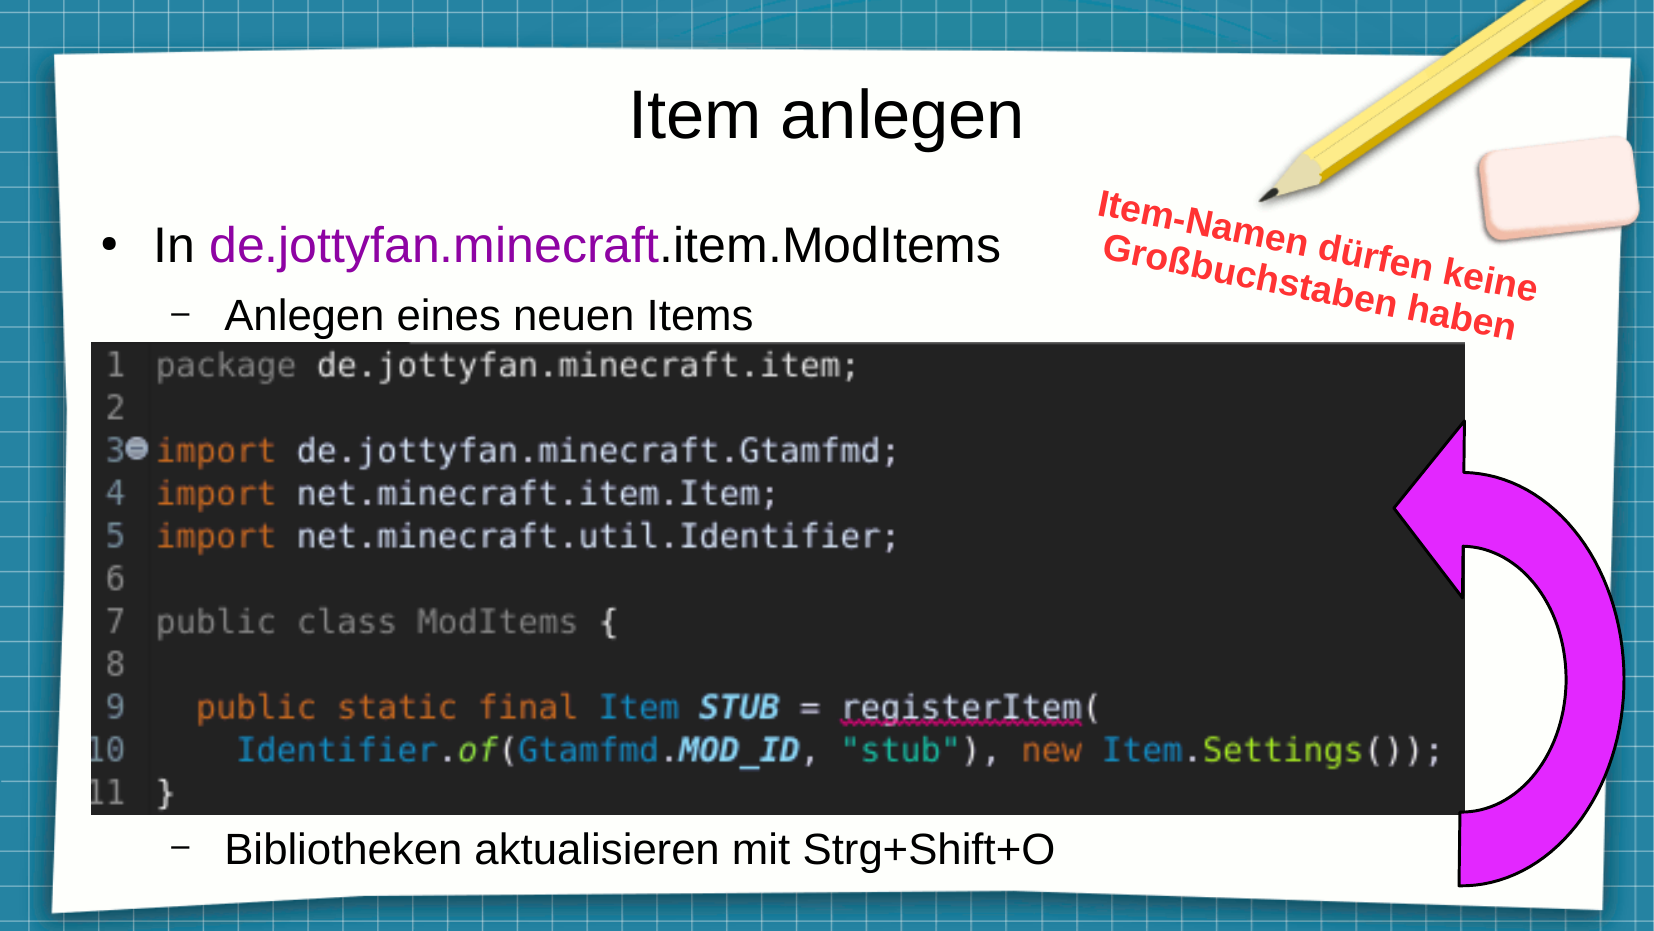

# Item anlegen
In de.jottyfan.minecraft.item.ModItems
Anlegen eines neuen Items
Bibliotheken aktualisieren mit Strg+Shift+O
Item-Namen dürfen keine Großbuchstaben haben